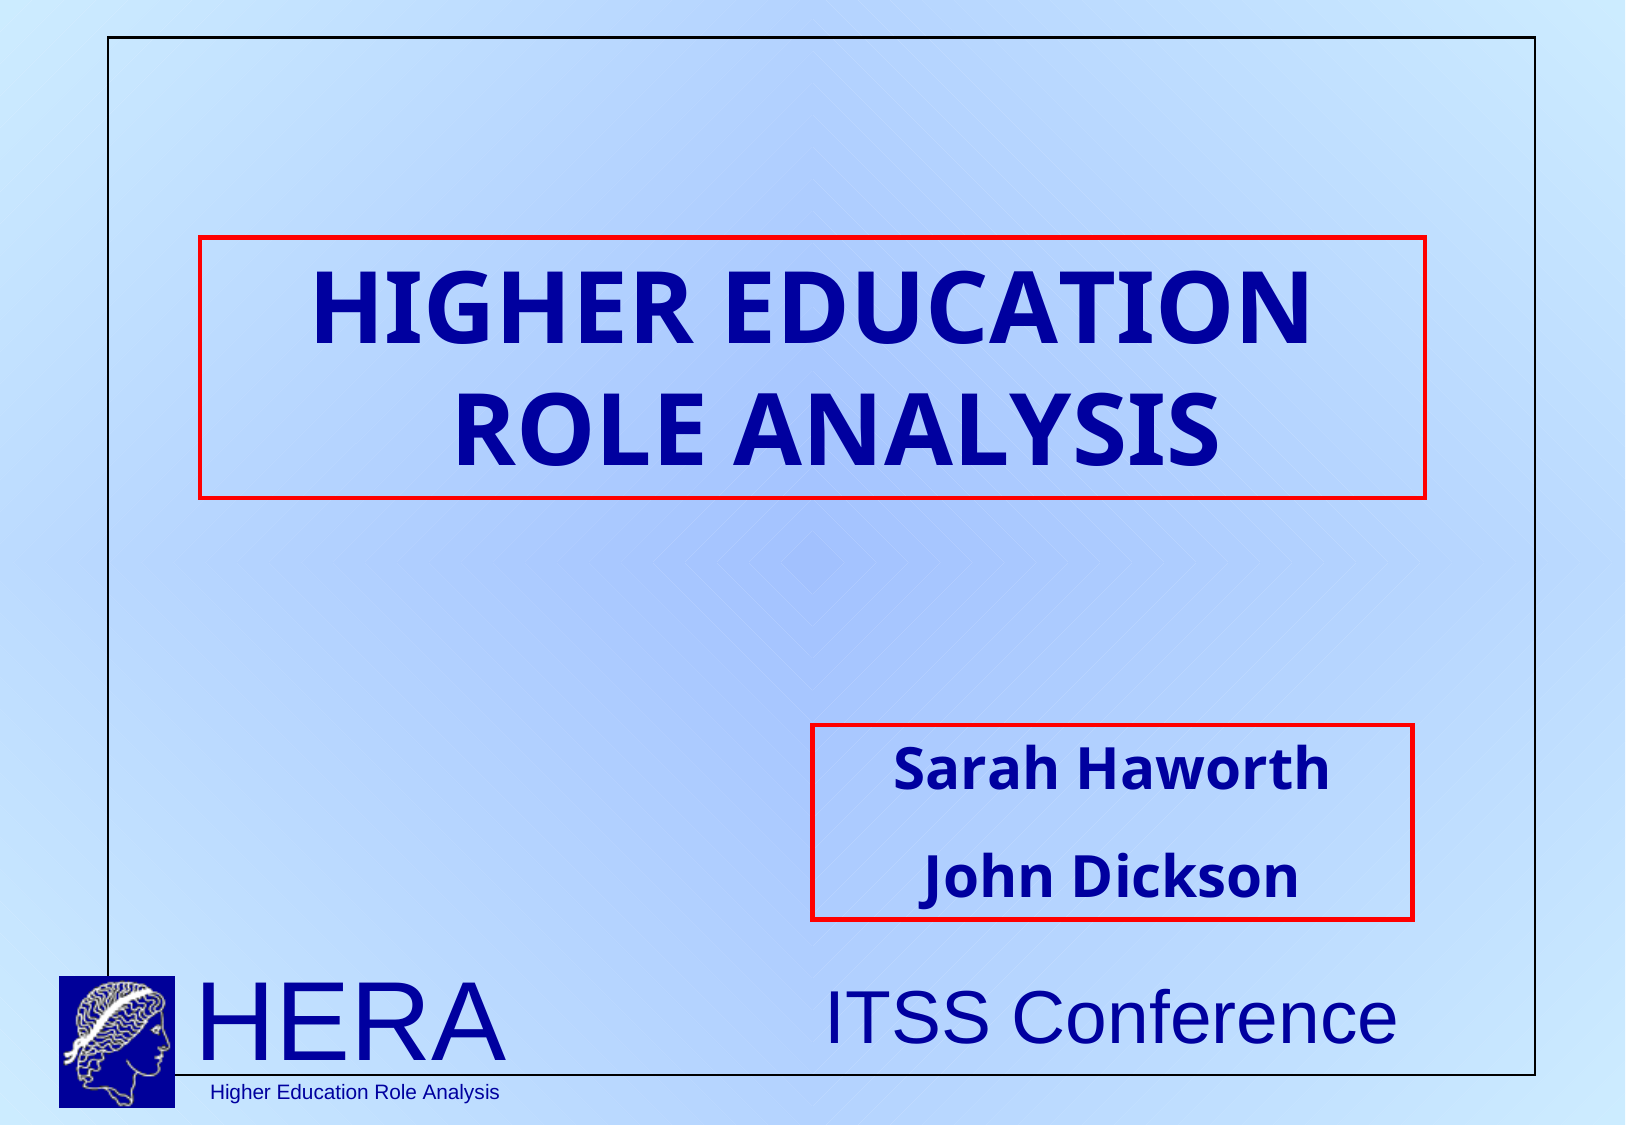

HIGHER EDUCATION ROLE ANALYSIS
Sarah Haworth
John Dickson